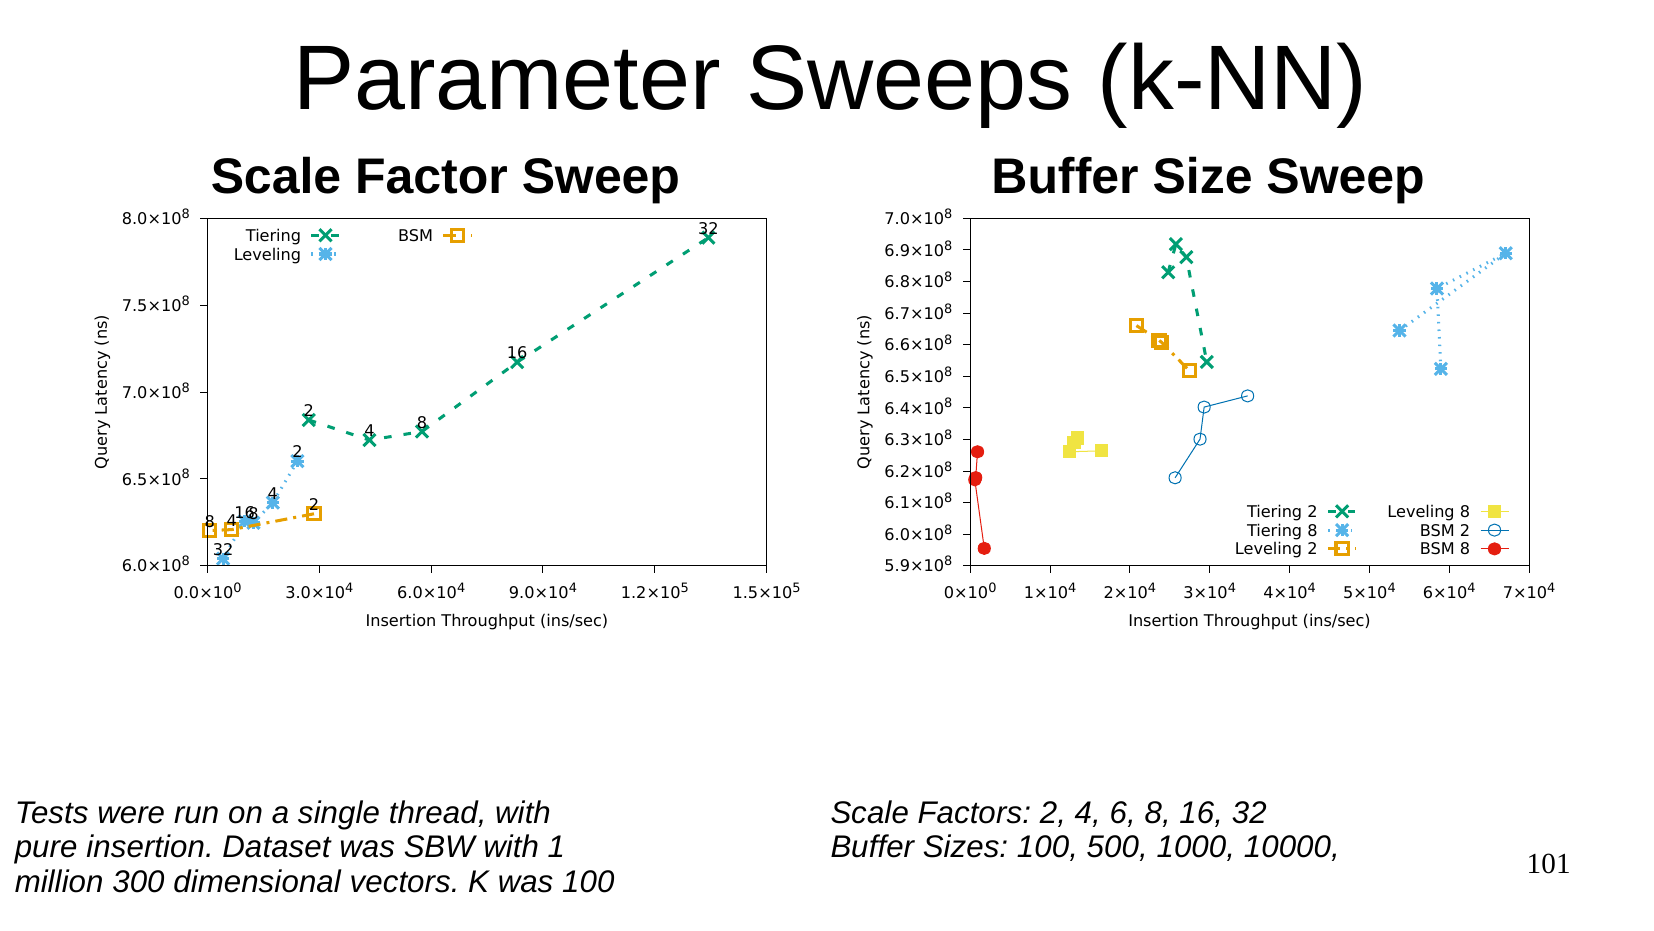

# Parameter Sweeps (k-NN)
Scale Factor Sweep
Buffer Size Sweep
Tests were run on a single thread, with
pure insertion. Dataset was SBW with 1
million 300 dimensional vectors. K was 100
Scale Factors: 2, 4, 6, 8, 16, 32
Buffer Sizes: 100, 500, 1000, 10000,
101